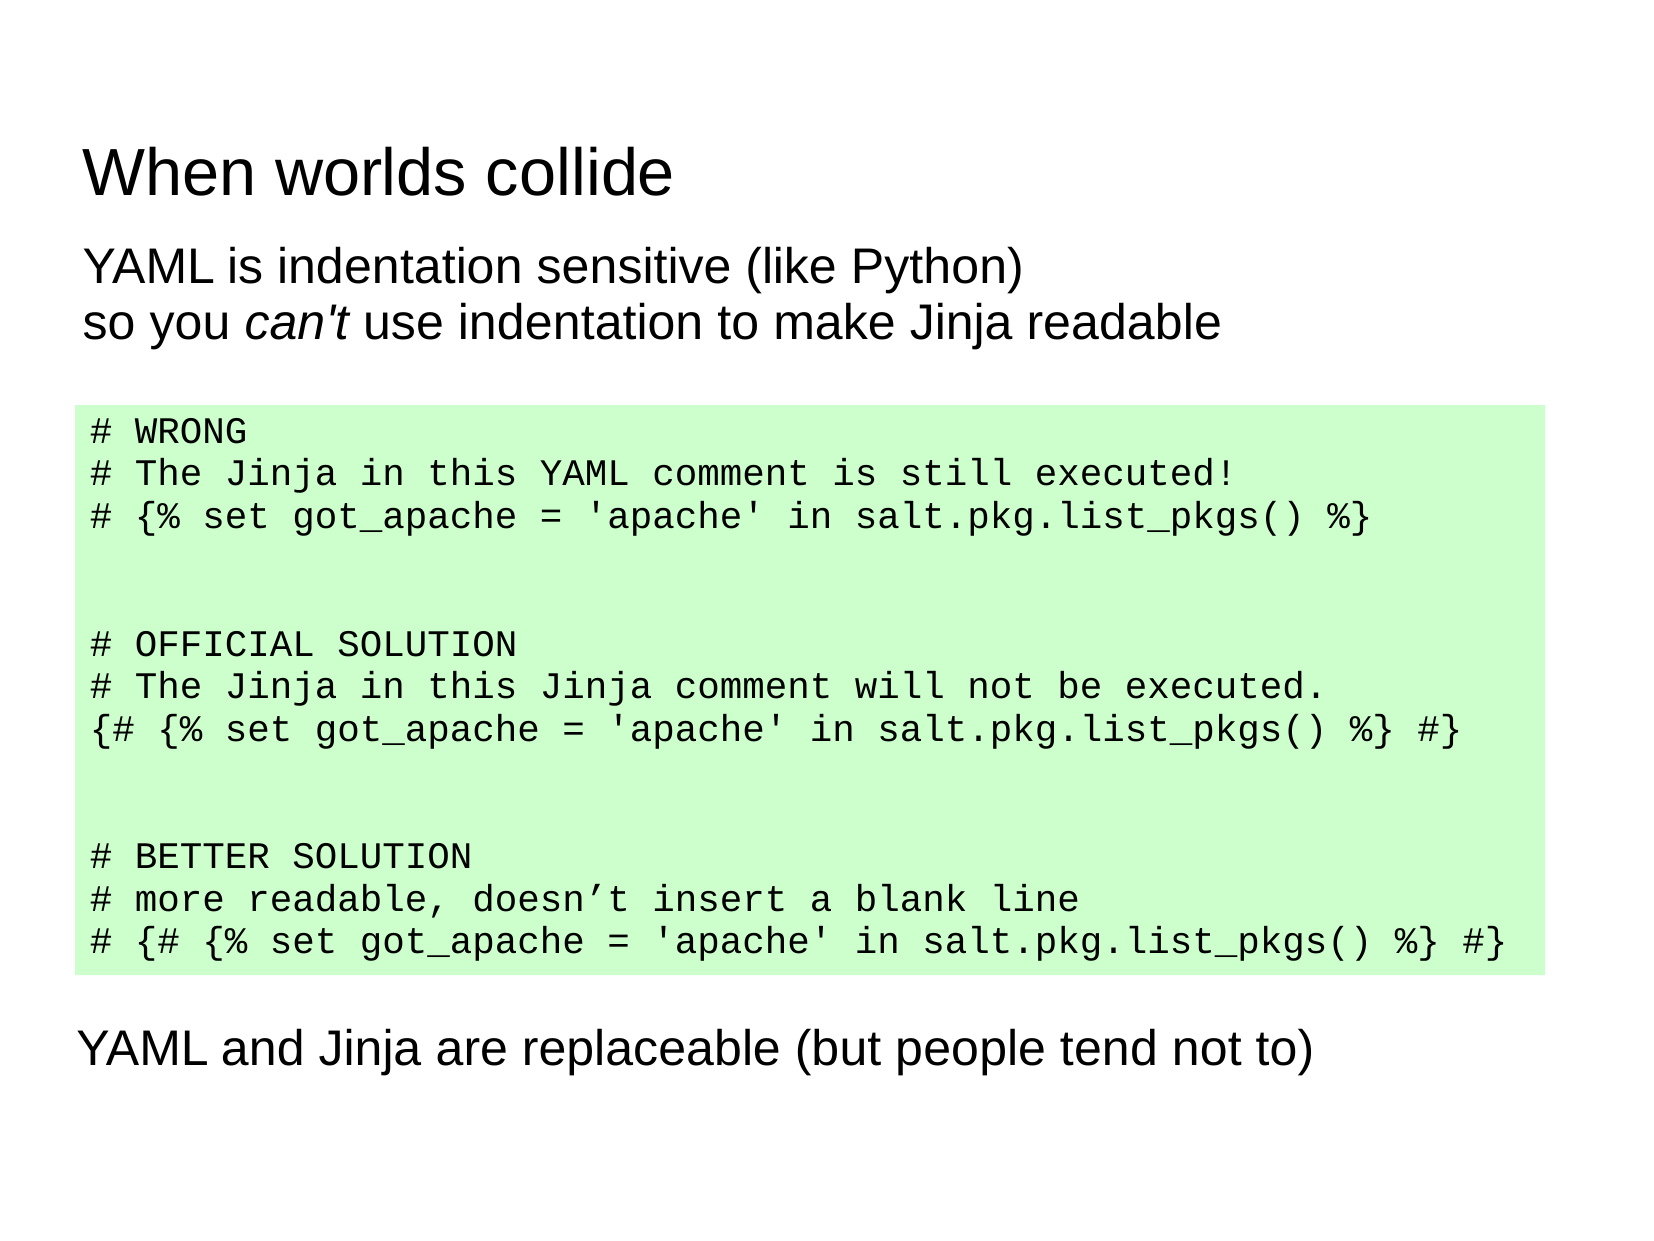

# When worlds collide
YAML is indentation sensitive (like Python)
so you can't use indentation to make Jinja readable
# WRONG
# The Jinja in this YAML comment is still executed!
# {% set got_apache = 'apache' in salt.pkg.list_pkgs() %}
# OFFICIAL SOLUTION
# The Jinja in this Jinja comment will not be executed.
{# {% set got_apache = 'apache' in salt.pkg.list_pkgs() %} #}
# BETTER SOLUTION
# more readable, doesn’t insert a blank line
# {# {% set got_apache = 'apache' in salt.pkg.list_pkgs() %} #}
YAML and Jinja are replaceable (but people tend not to)